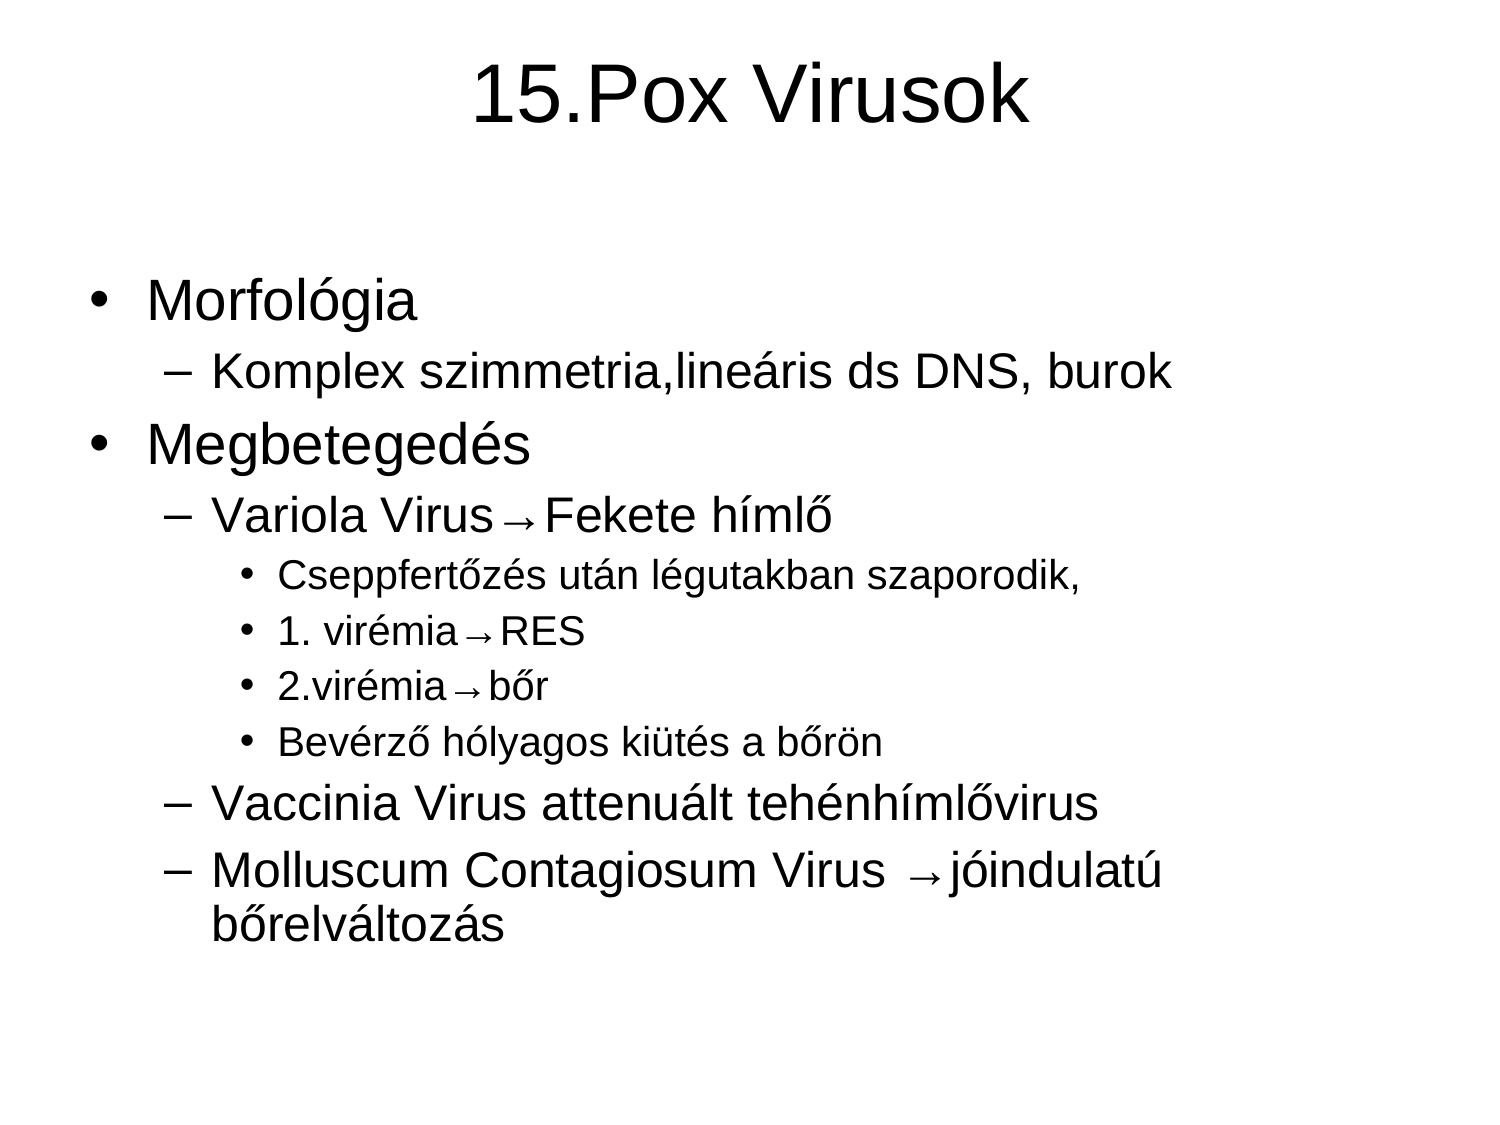

# 15.Pox Virusok
Morfológia
Komplex szimmetria,lineáris ds DNS, burok
Megbetegedés
Variola Virus→Fekete hímlő
Cseppfertőzés után légutakban szaporodik,
1. virémia→RES
2.virémia→bőr
Bevérző hólyagos kiütés a bőrön
Vaccinia Virus attenuált tehénhímlővirus
Molluscum Contagiosum Virus →jóindulatú bőrelváltozás